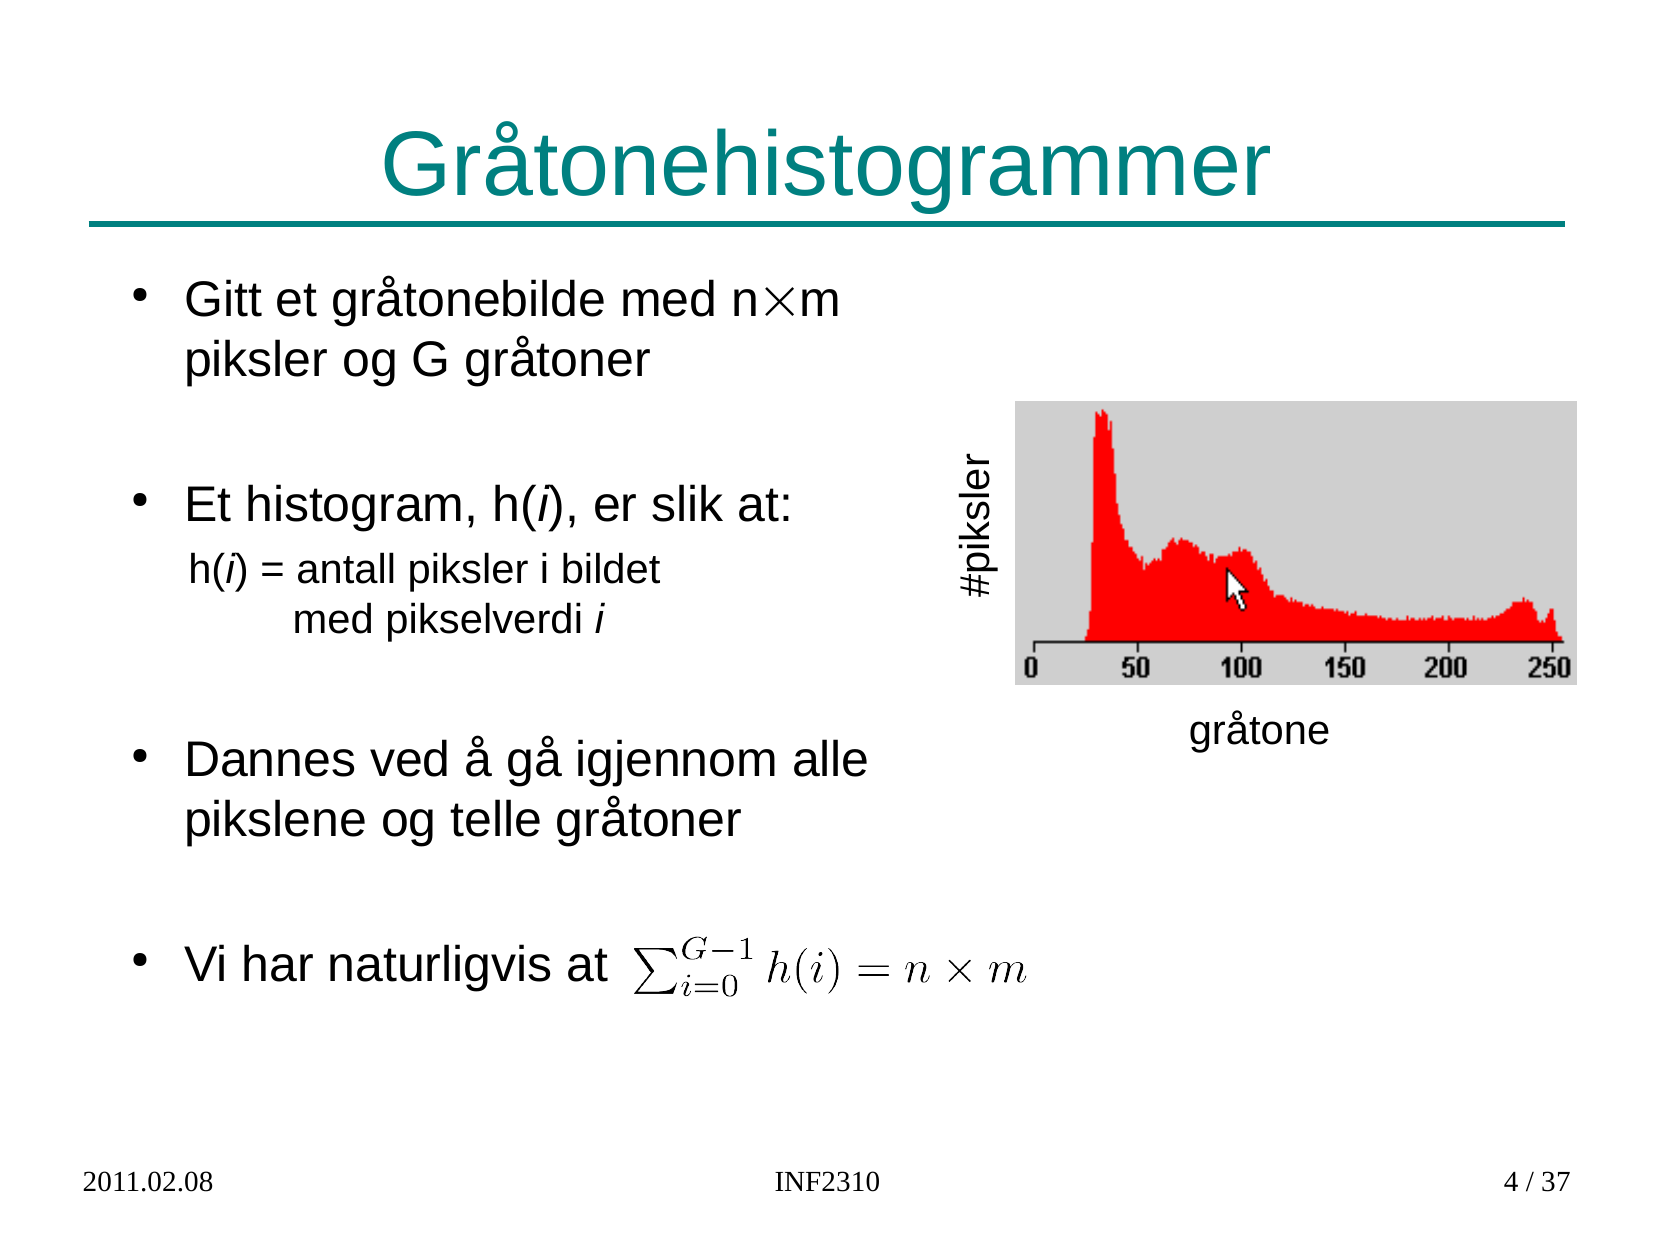

# Gråtonehistogrammer
Gitt et gråtonebilde med nm piksler og G gråtoner
Et histogram, h(i), er slik at:
h(i) = antall piksler i bildet 	 med pikselverdi i
Dannes ved å gå igjennom alle pikslene og telle gråtoner
Vi har naturligvis at
#piksler
gråtone
2011.02.08
INF2310
4